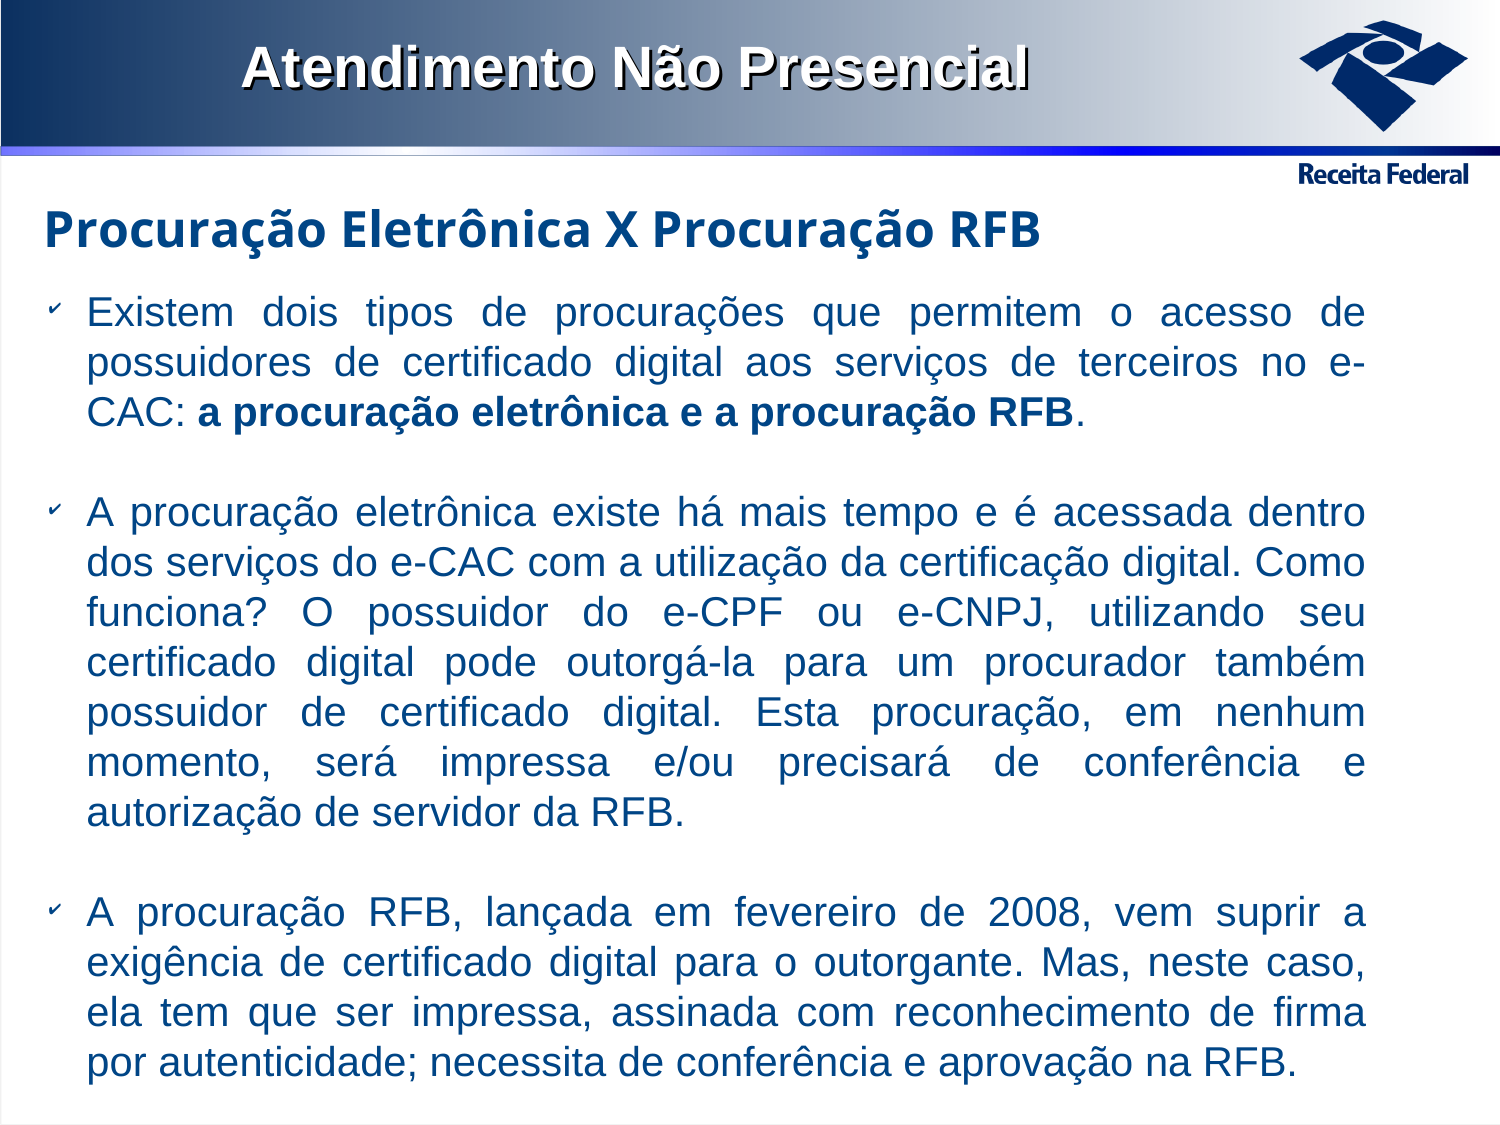

Atendimento Não Presencial
Procuração Eletrônica X Procuração RFB
#
Existem dois tipos de procurações que permitem o acesso de possuidores de certificado digital aos serviços de terceiros no e-CAC: a procuração eletrônica e a procuração RFB.
A procuração eletrônica existe há mais tempo e é acessada dentro dos serviços do e-CAC com a utilização da certificação digital. Como funciona? O possuidor do e-CPF ou e-CNPJ, utilizando seu certificado digital pode outorgá-la para um procurador também possuidor de certificado digital. Esta procuração, em nenhum momento, será impressa e/ou precisará de conferência e autorização de servidor da RFB.
A procuração RFB, lançada em fevereiro de 2008, vem suprir a exigência de certificado digital para o outorgante. Mas, neste caso, ela tem que ser impressa, assinada com reconhecimento de firma por autenticidade; necessita de conferência e aprovação na RFB.